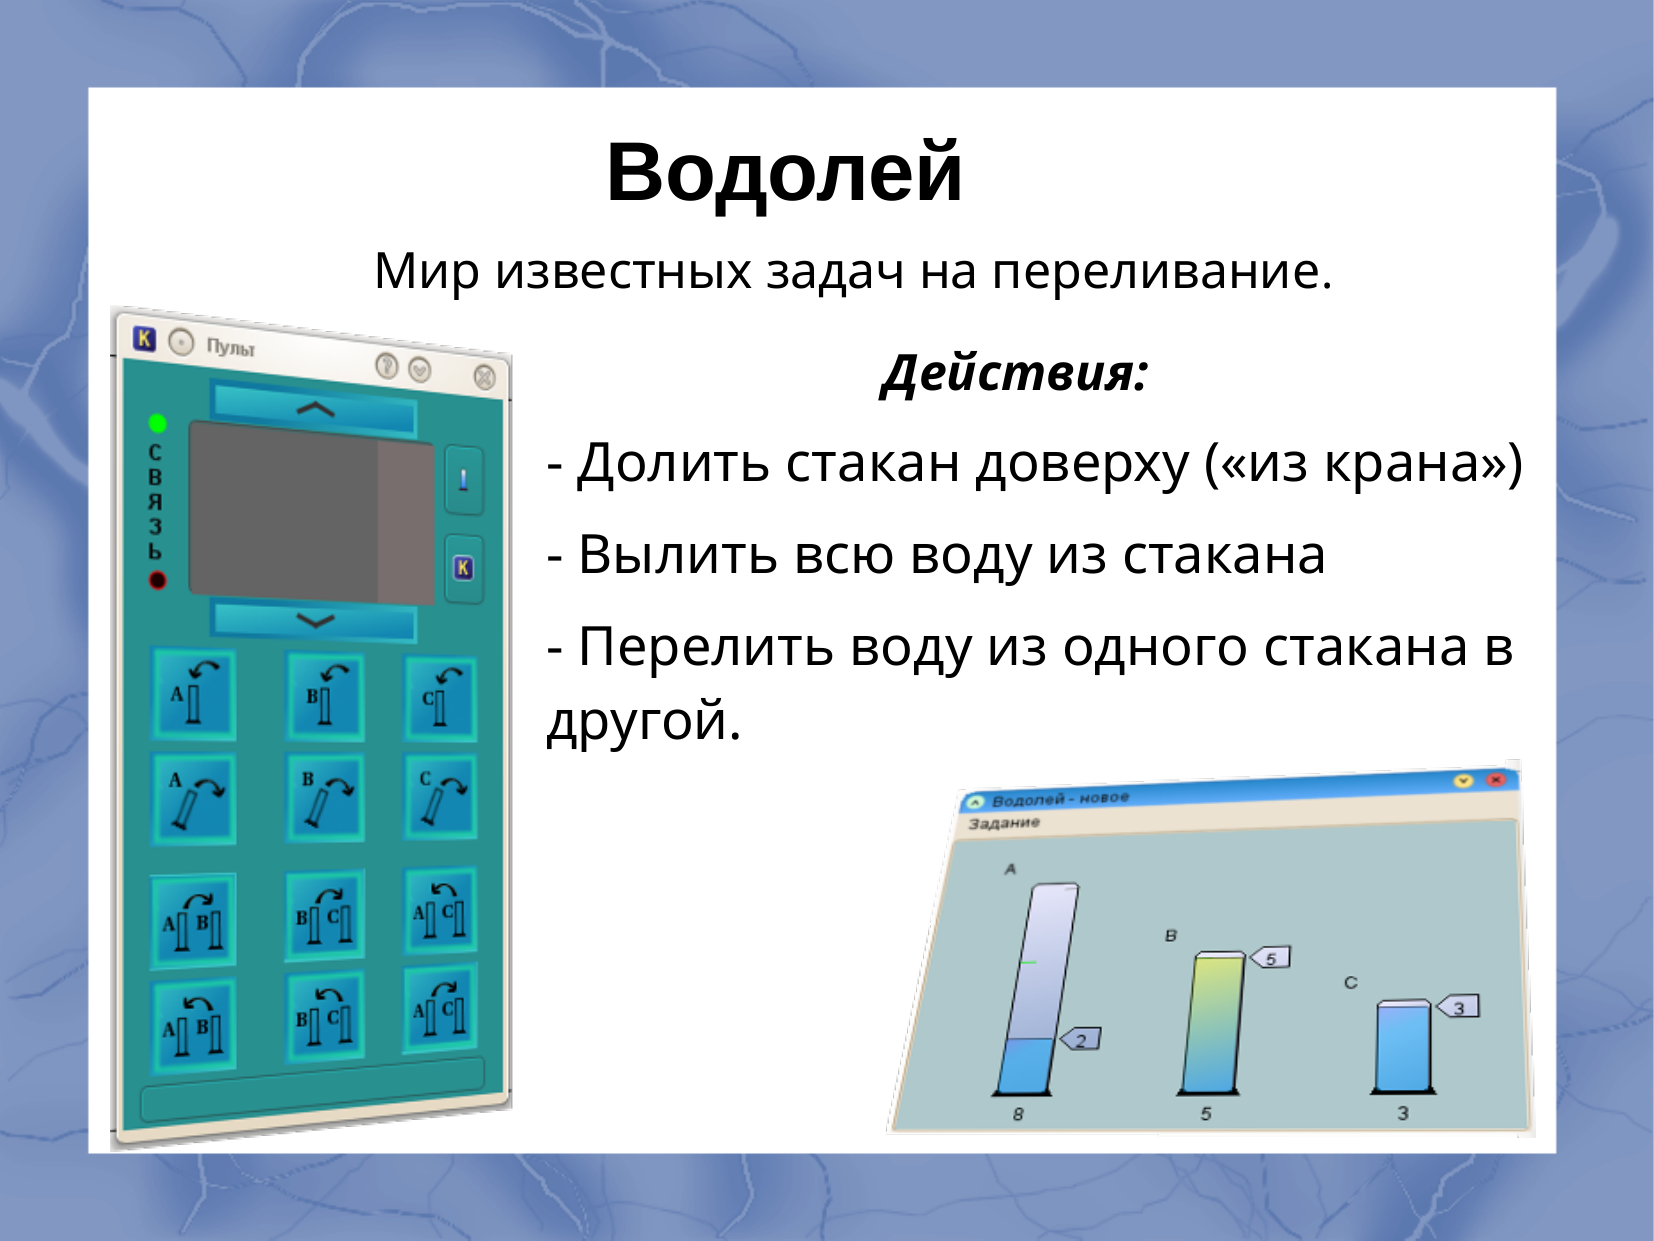

Водолей
Мир известных задач на переливание.
Действия:
- Долить стакан доверху («из крана»)
- Вылить всю воду из стакана
- Перелить воду из одного стакана в другой.